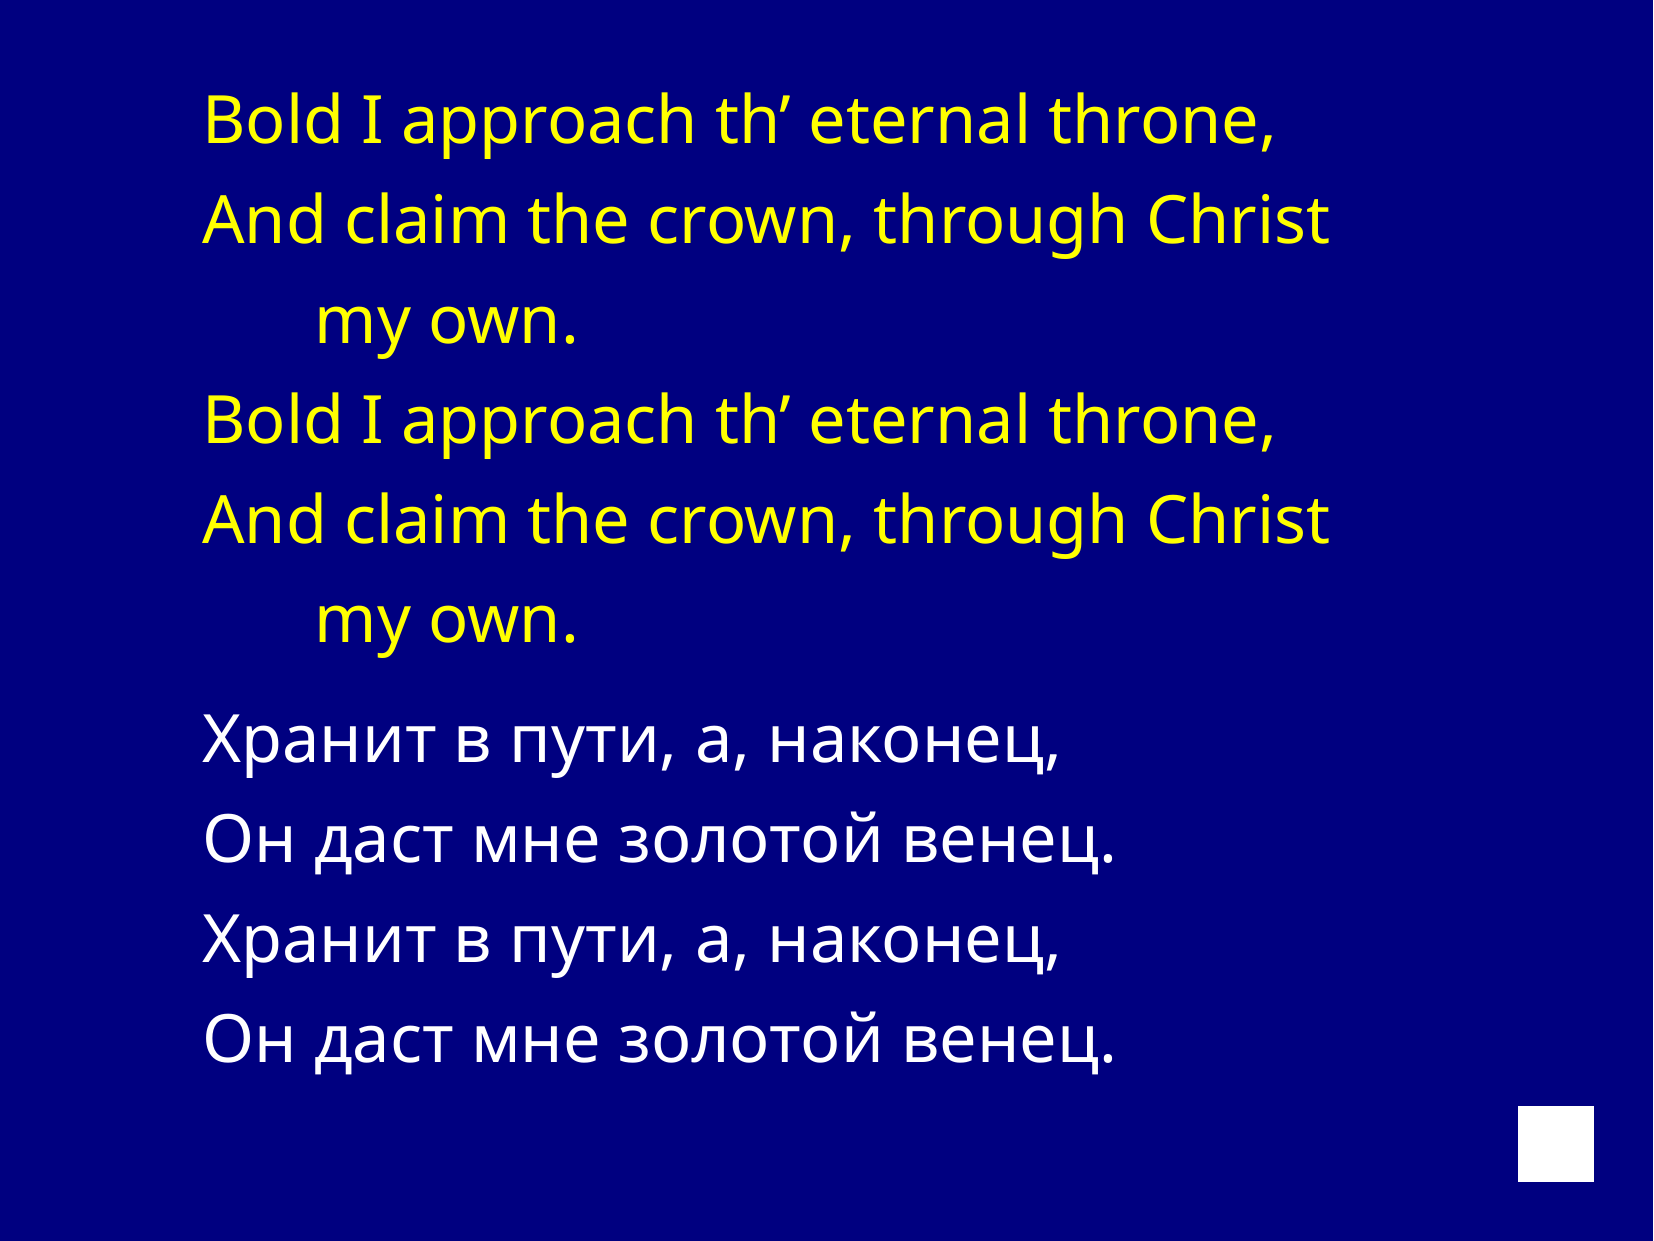

Bold I approach th’ eternal throne,
	And claim the crown, through Christ
		my own.
	Bold I approach th’ eternal throne,
	And claim the crown, through Christ
		my own.
	Хранит в пути, а, наконец,
	Он даст мне золотой венец.
	Хранит в пути, а, наконец,
	Он даст мне золотой венец.